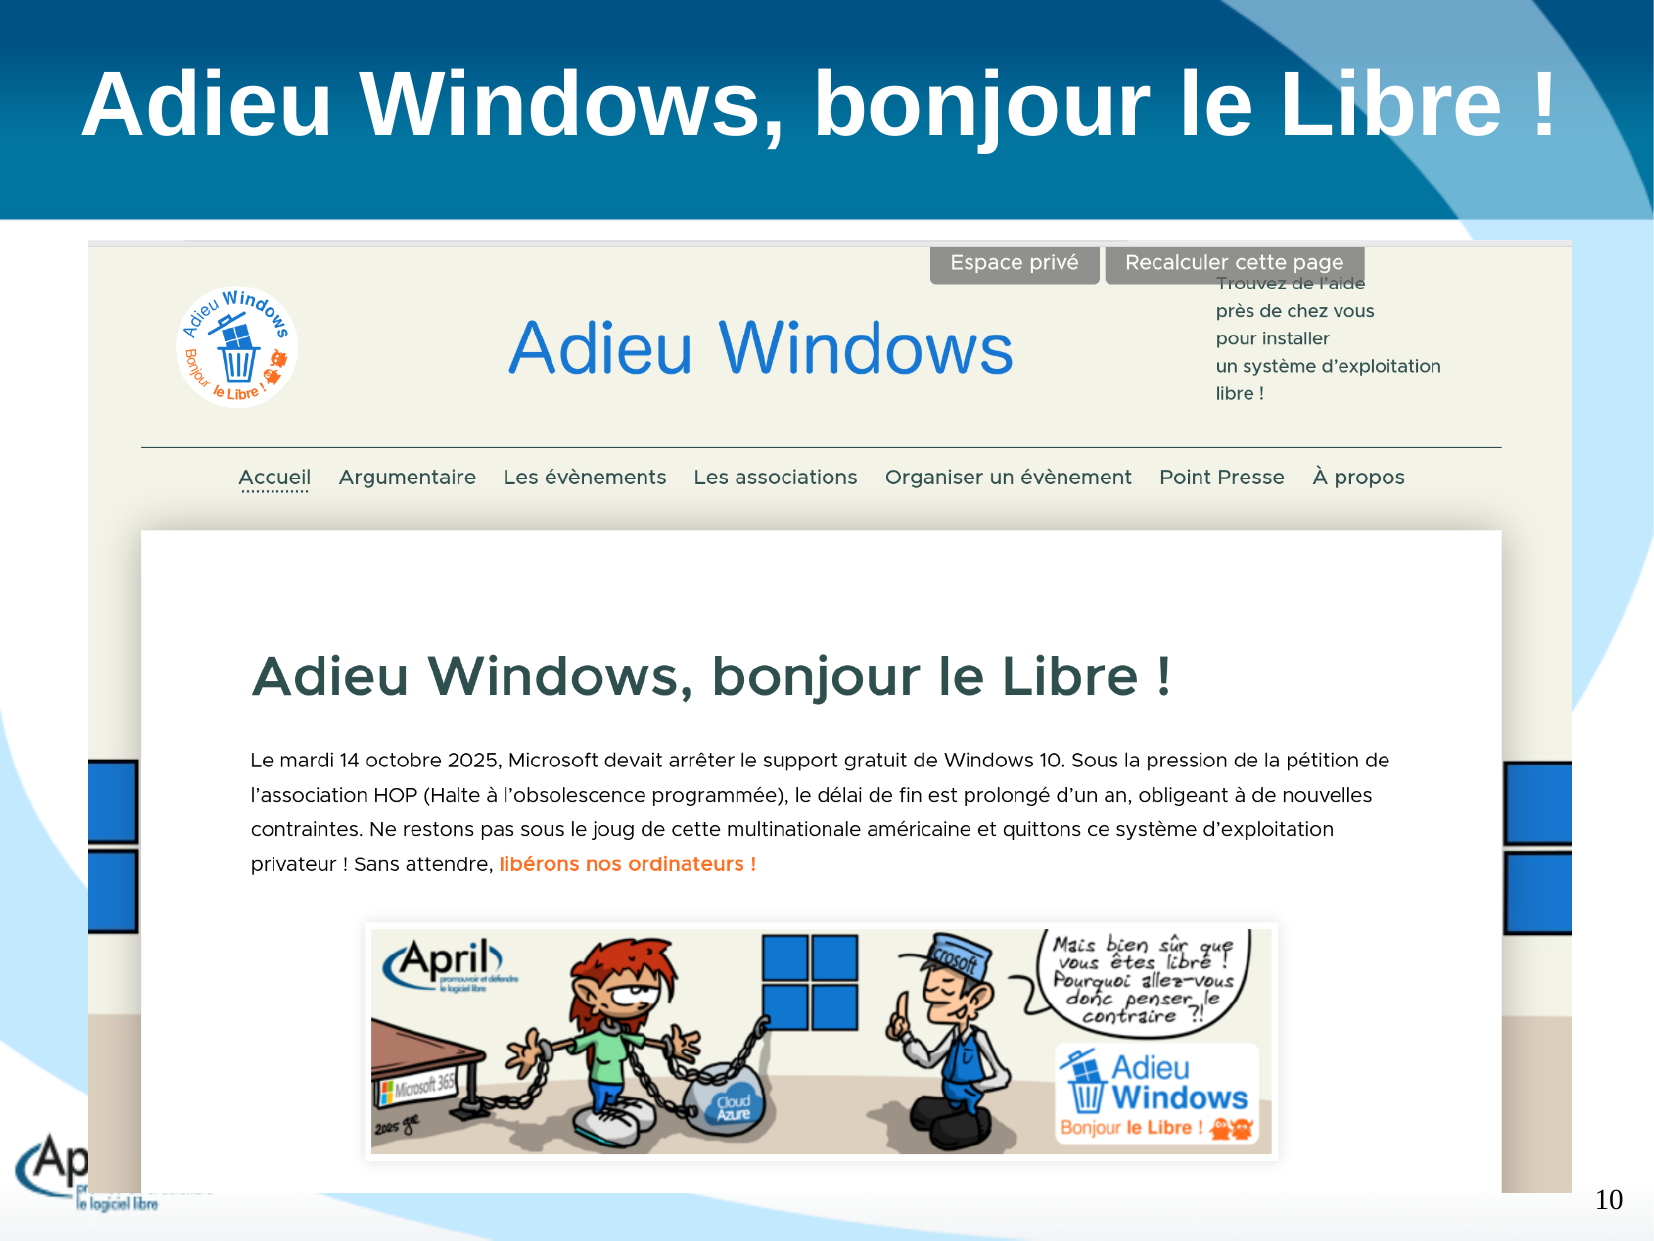

# Adieu Windows, bonjour le Libre !
Adieu Windows, bonjour le Libre!
10